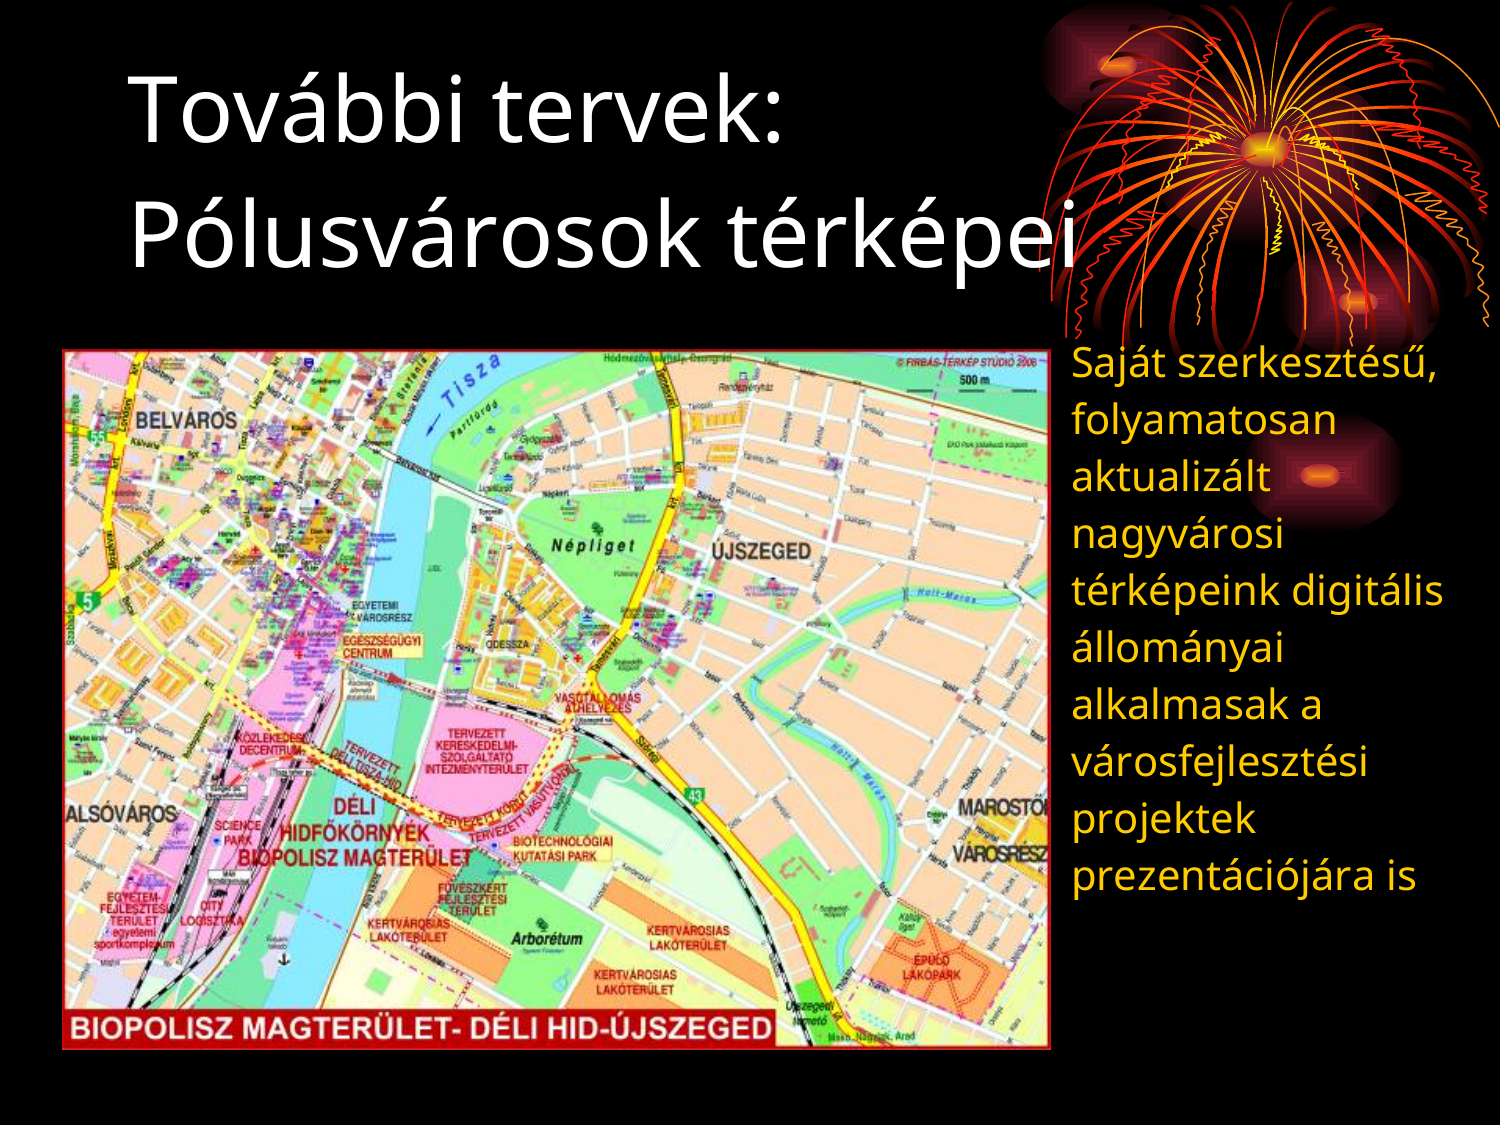

# További tervek: Pólusvárosok térképei
	Saját szerkesztésű, folyamatosan aktualizált nagyvárosi térképeink digitális állományai alkalmasak a városfejlesztési projektek prezentációjára is